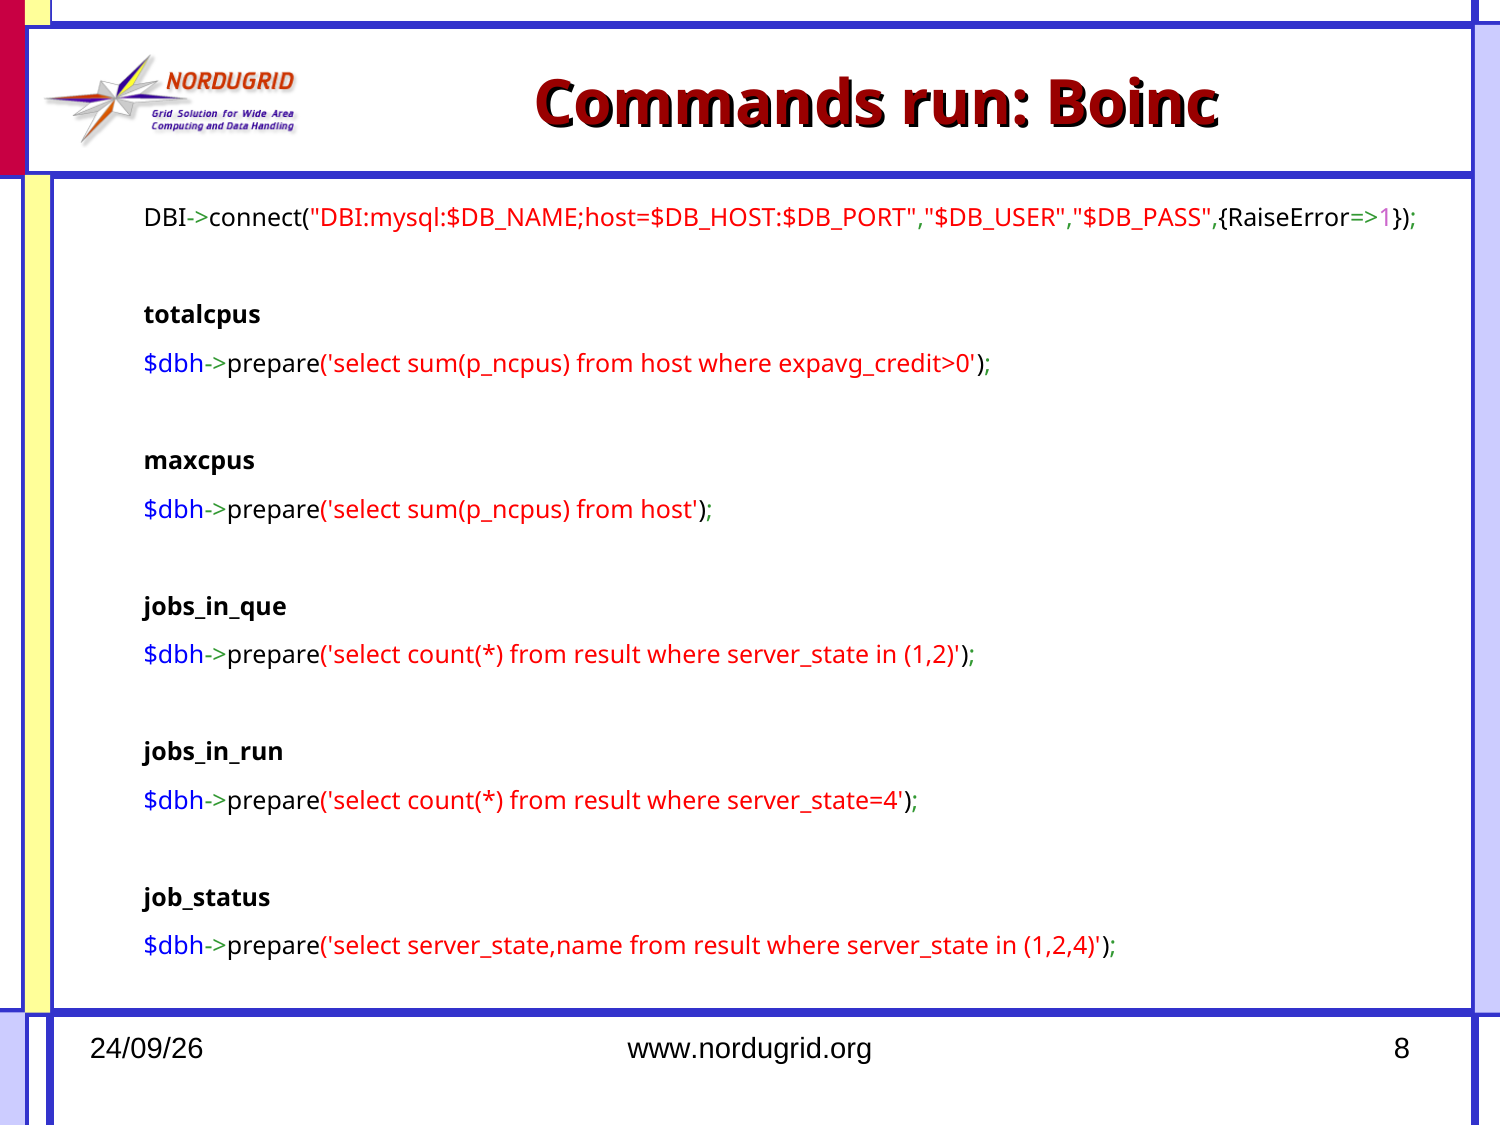

# Commands run: Boinc
DBI->connect("DBI:mysql:$DB_NAME;host=$DB_HOST:$DB_PORT","$DB_USER","$DB_PASS",{RaiseError=>1});
totalcpus
$dbh->prepare('select sum(p_ncpus) from host where expavg_credit>0');
maxcpus
$dbh->prepare('select sum(p_ncpus) from host');
jobs_in_que
$dbh->prepare('select count(*) from result where server_state in (1,2)');
jobs_in_run
$dbh->prepare('select count(*) from result where server_state=4');
job_status
$dbh->prepare('select server_state,name from result where server_state in (1,2,4)');
www.nordugrid.org
8